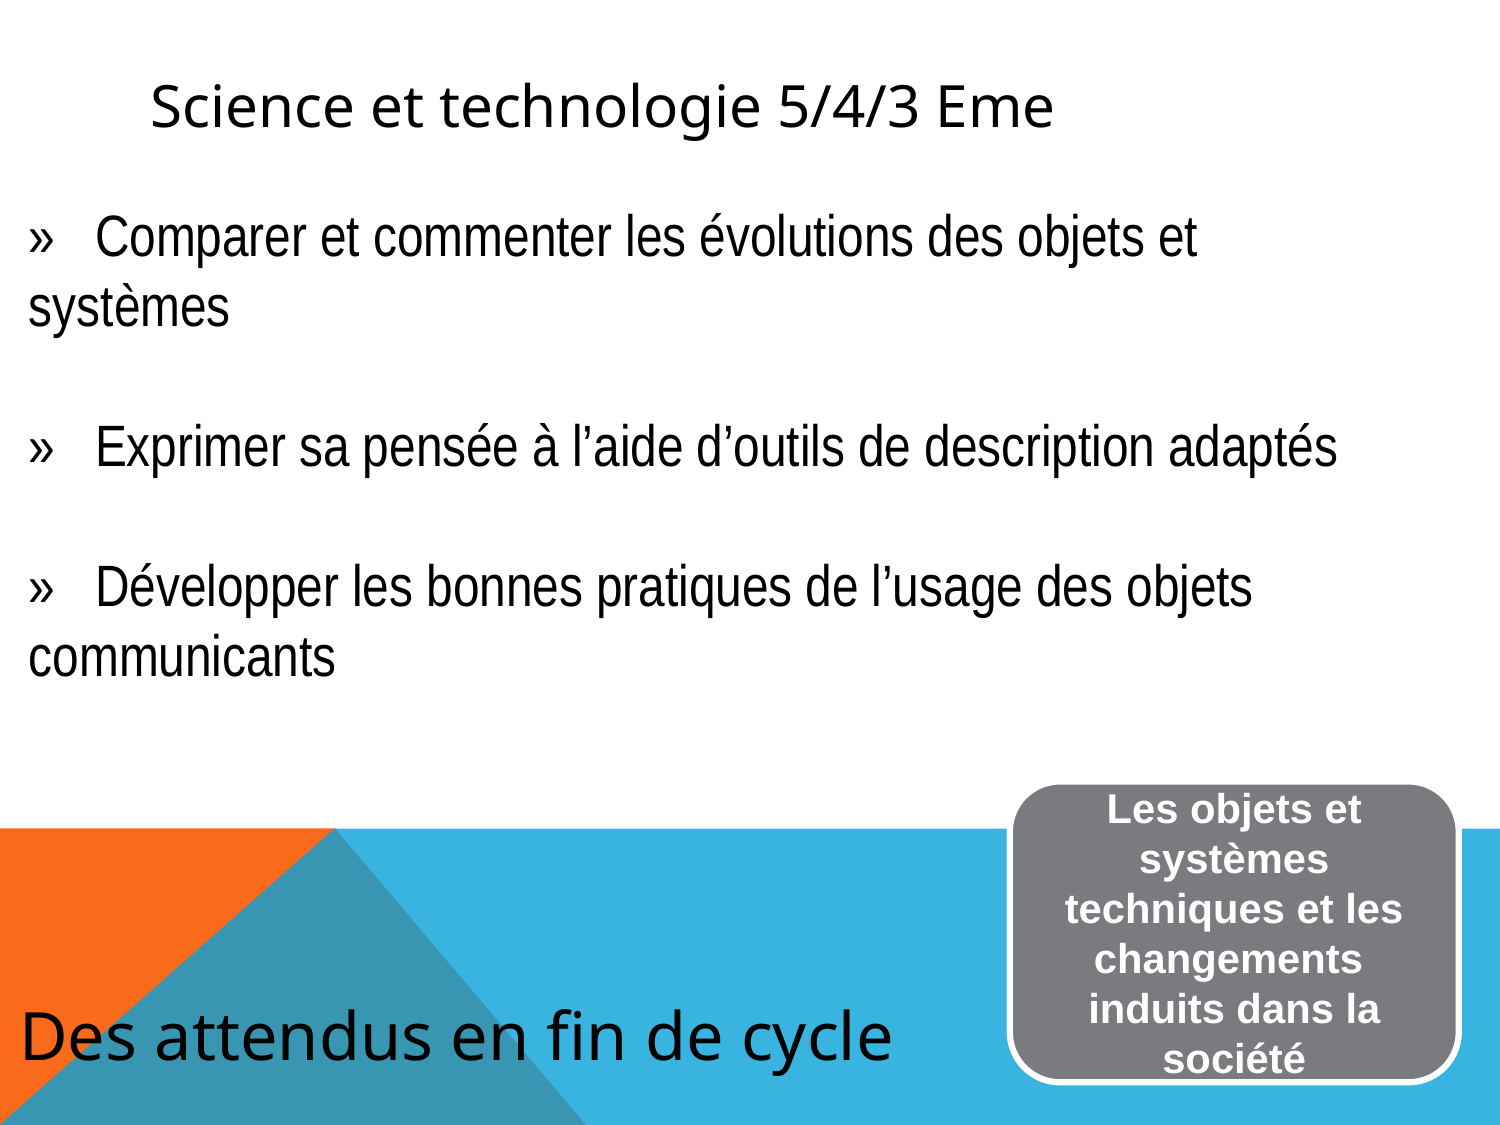

Science et technologie 5/4/3 Eme
» Comparer et commenter les évolutions des objets et systèmes
» Exprimer sa pensée à l’aide d’outils de description adaptés
» Développer les bonnes pratiques de l’usage des objets communicants
Les objets et systèmes techniques et les changements induits dans la société
Des attendus en fin de cycle